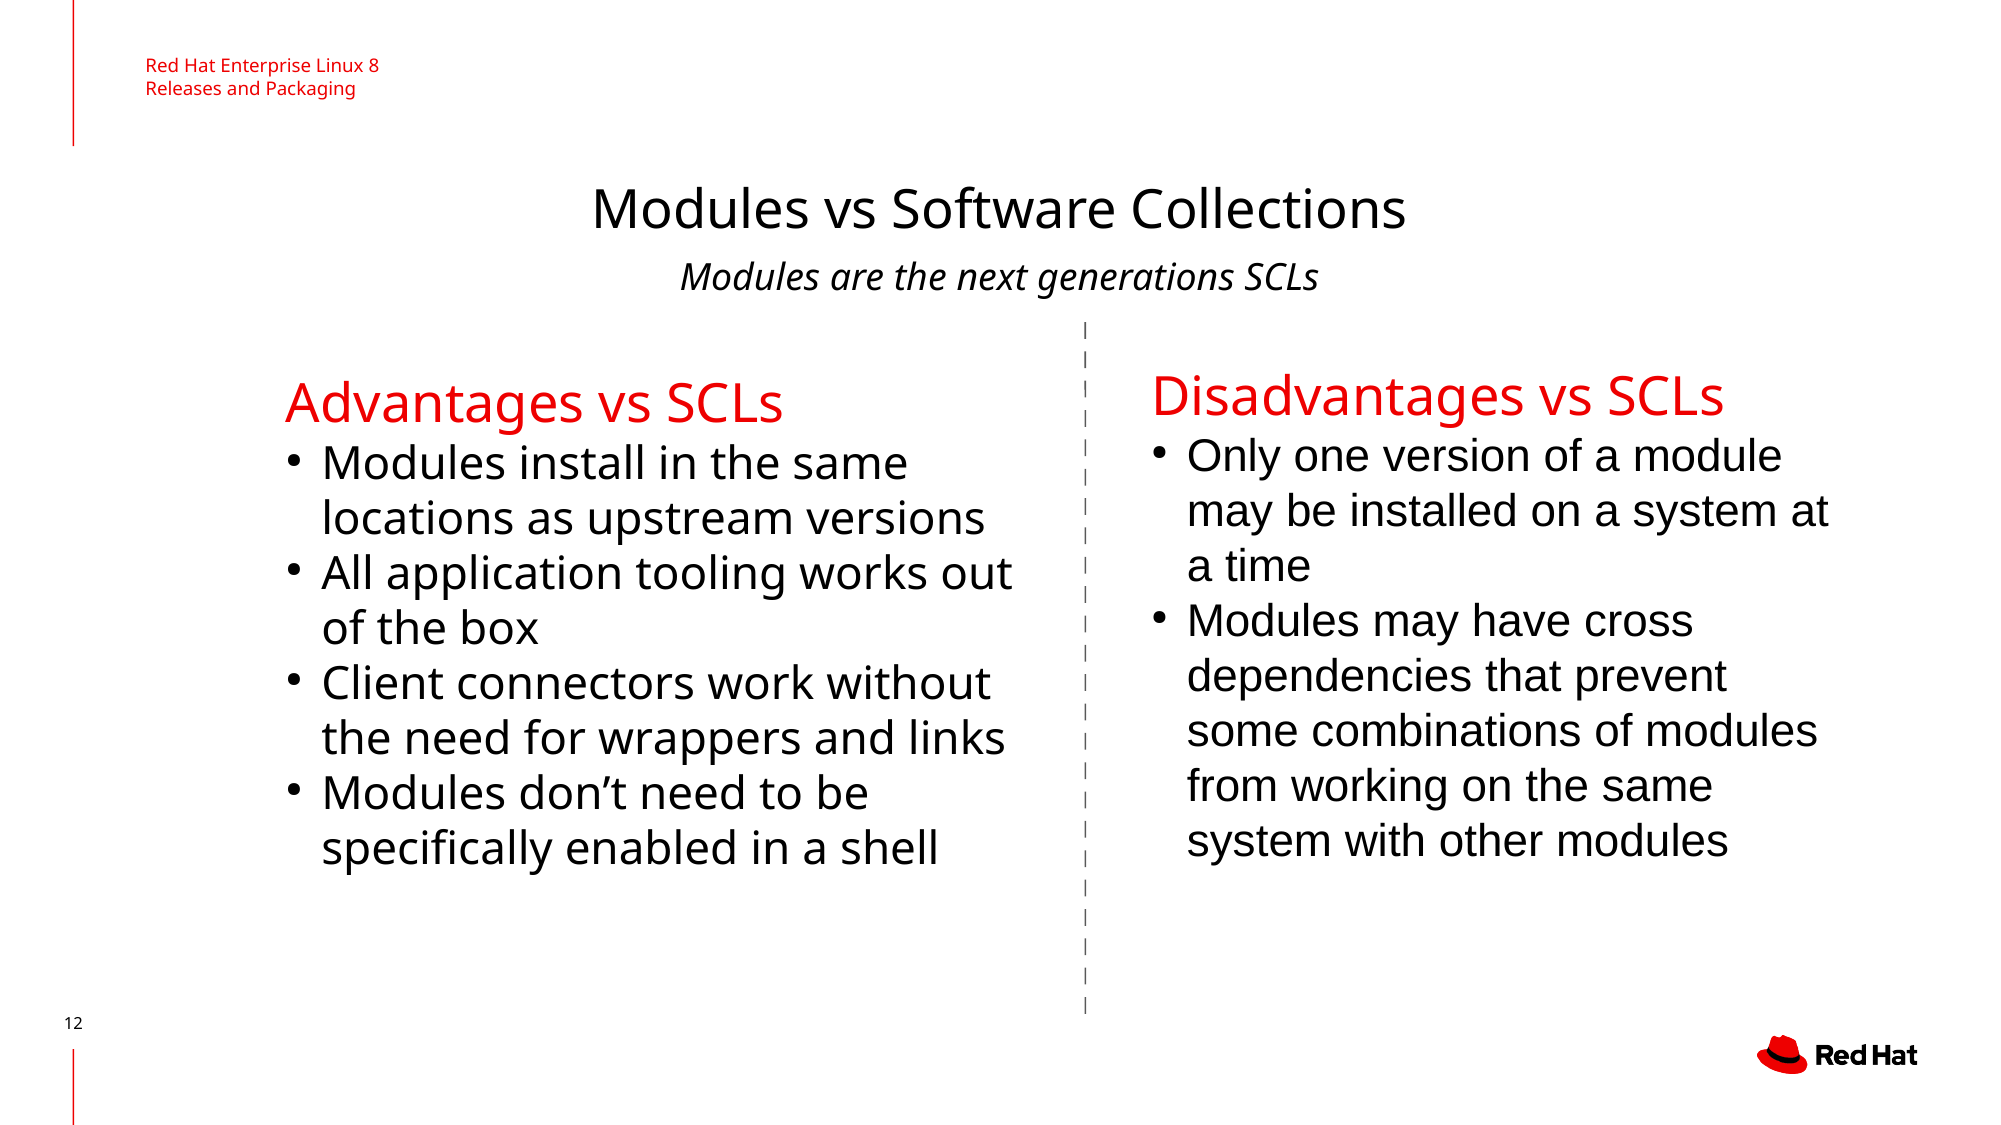

Red Hat Enterprise Linux 8
Releases and Packaging
# Modules vs Software Collections Modules are the next generations SCLs
Disadvantages vs SCLs
Only one version of a module may be installed on a system at a time
Modules may have cross dependencies that prevent some combinations of modules from working on the same system with other modules
Advantages vs SCLs
Modules install in the same locations as upstream versions
All application tooling works out of the box
Client connectors work without the need for wrappers and links
Modules don’t need to be specifically enabled in a shell